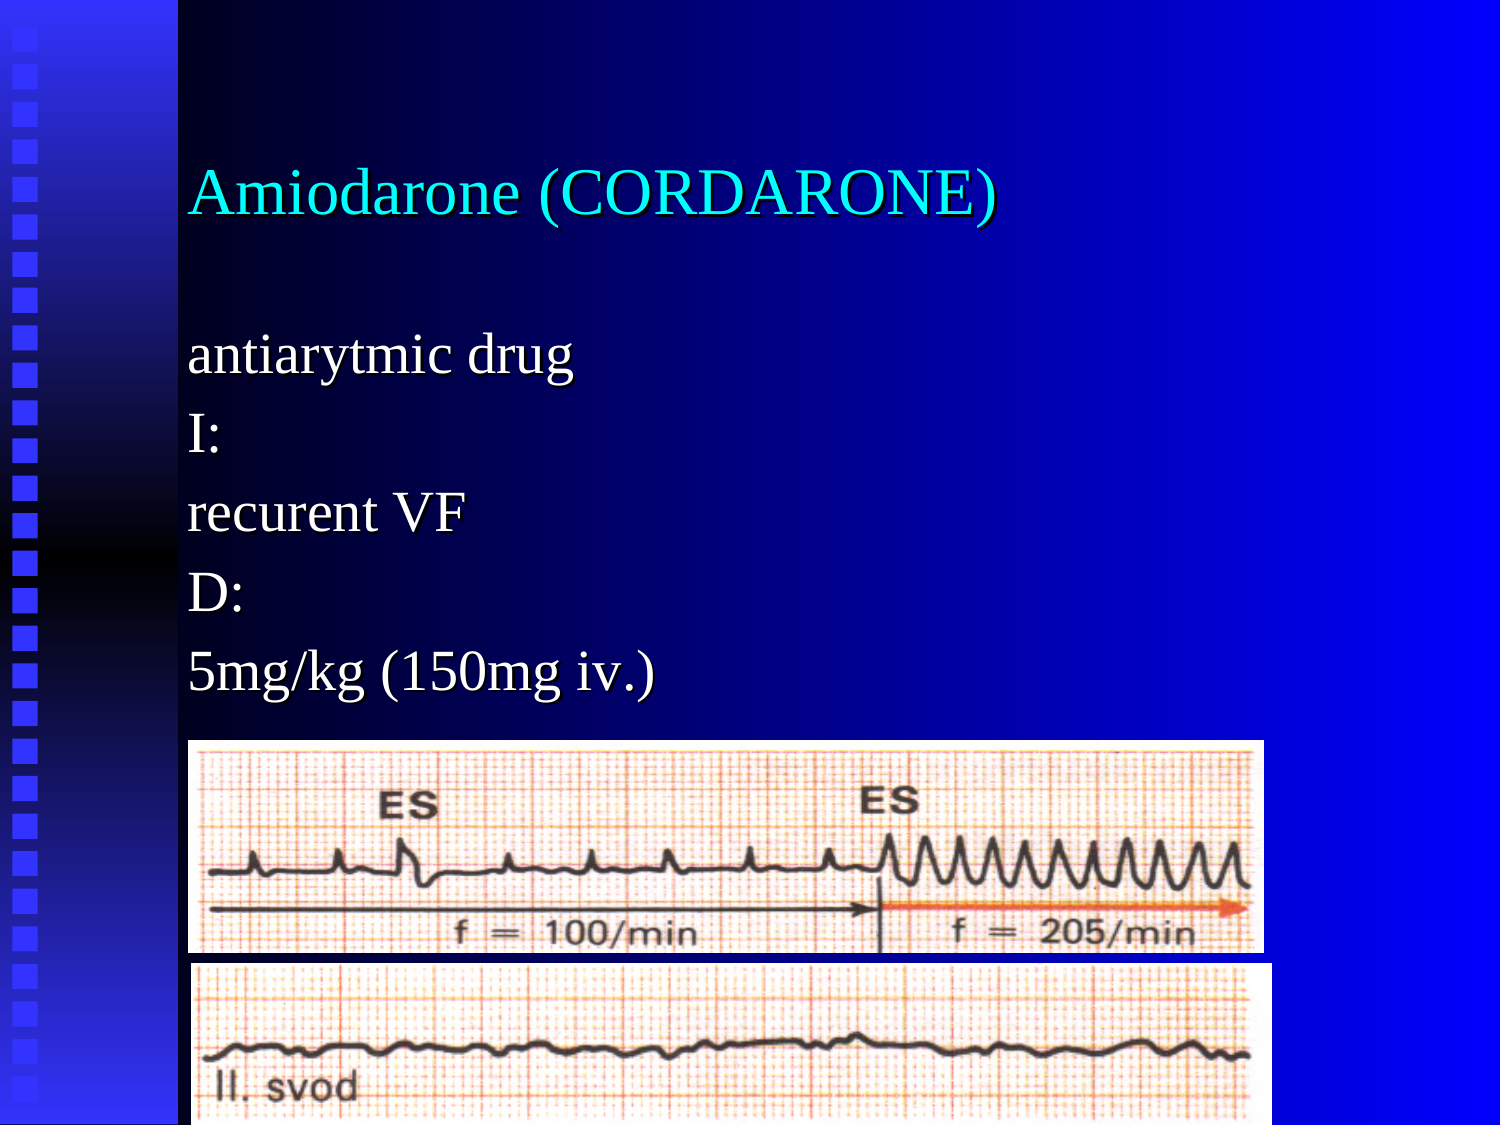

# Amiodarone (CORDARONE)
antiarytmic drug
I:
recurent VF
D:
5mg/kg (150mg iv.)